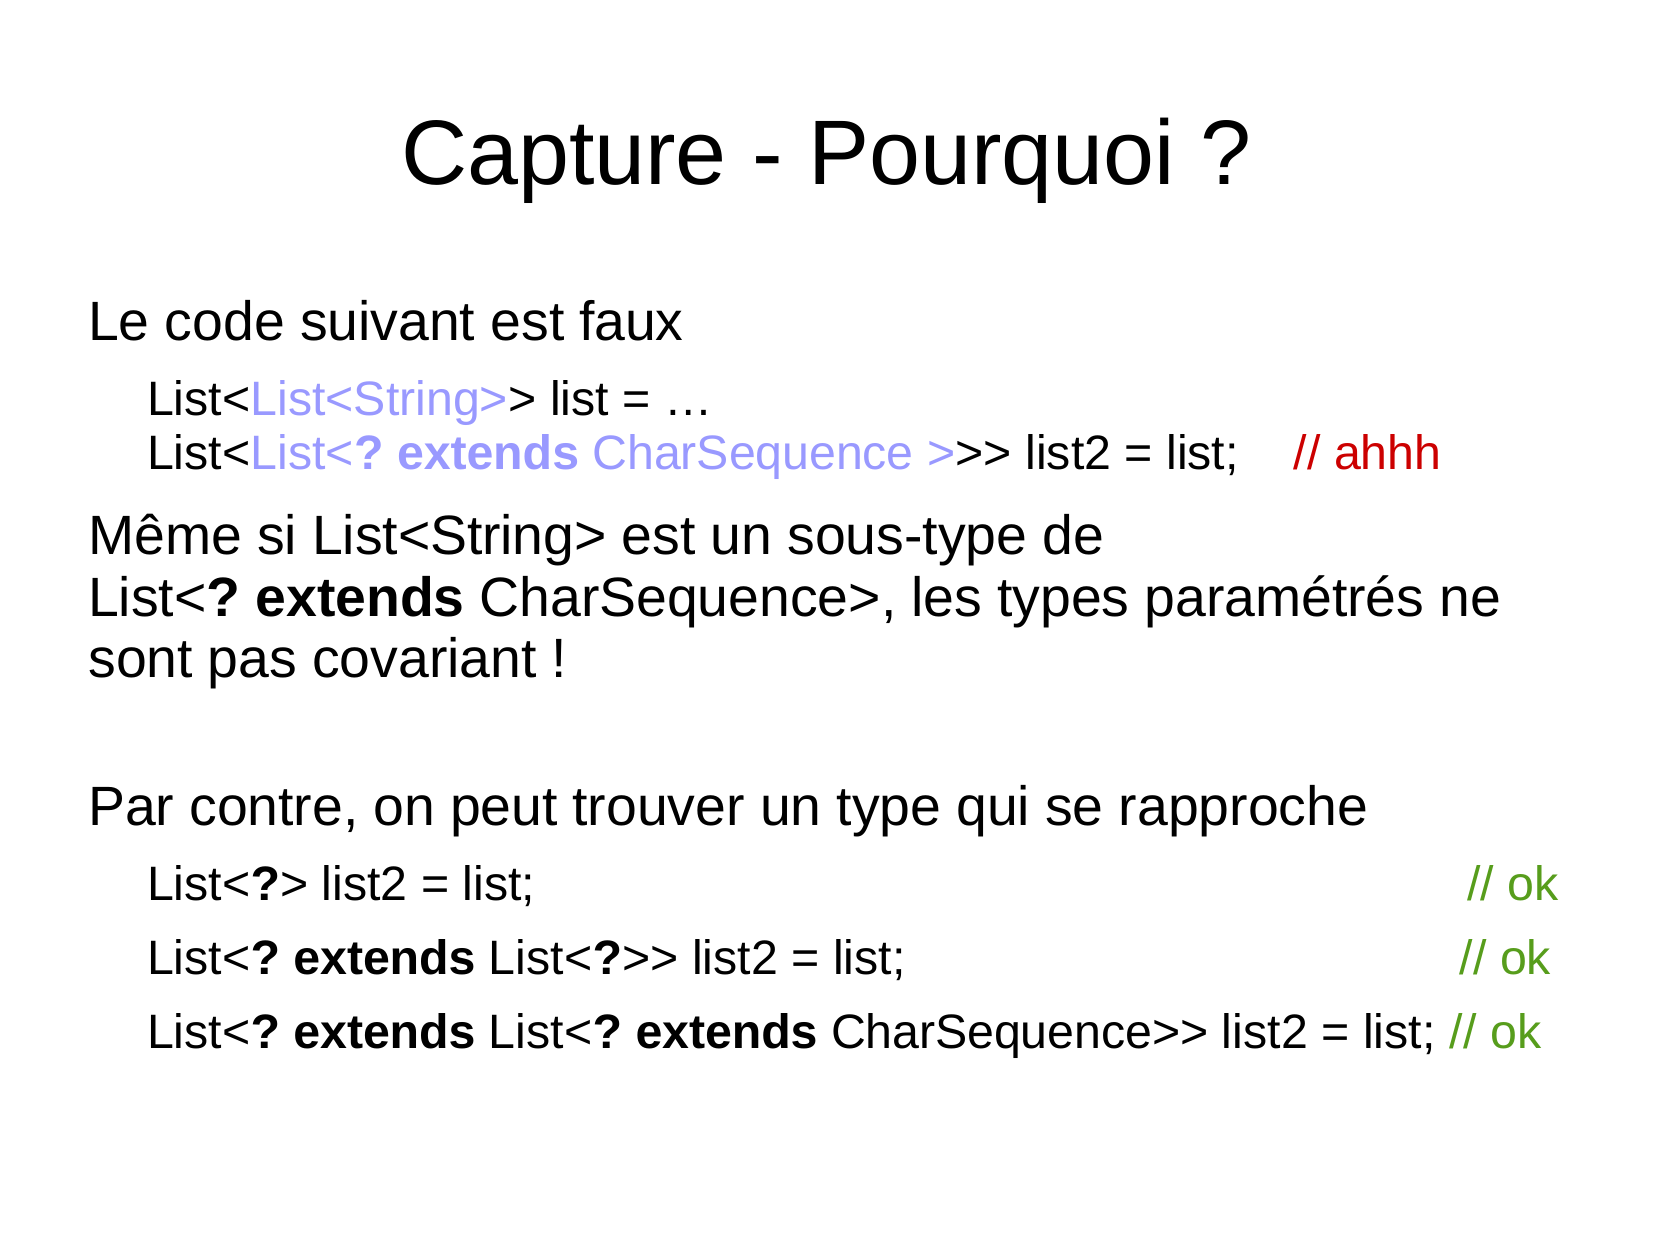

# Capture - Pourquoi ?
Le code suivant est faux
List<List<String>> list = …
List<List<? extends CharSequence >>> list2 = list; // ahhh
Même si List<String> est un sous-type de
List<? extends CharSequence>, les types paramétrés ne sont pas covariant !
Par contre, on peut trouver un type qui se rapproche
List<?> list2 = list; // ok
List<? extends List<?>> list2 = list; // ok
List<? extends List<? extends CharSequence>> list2 = list; // ok